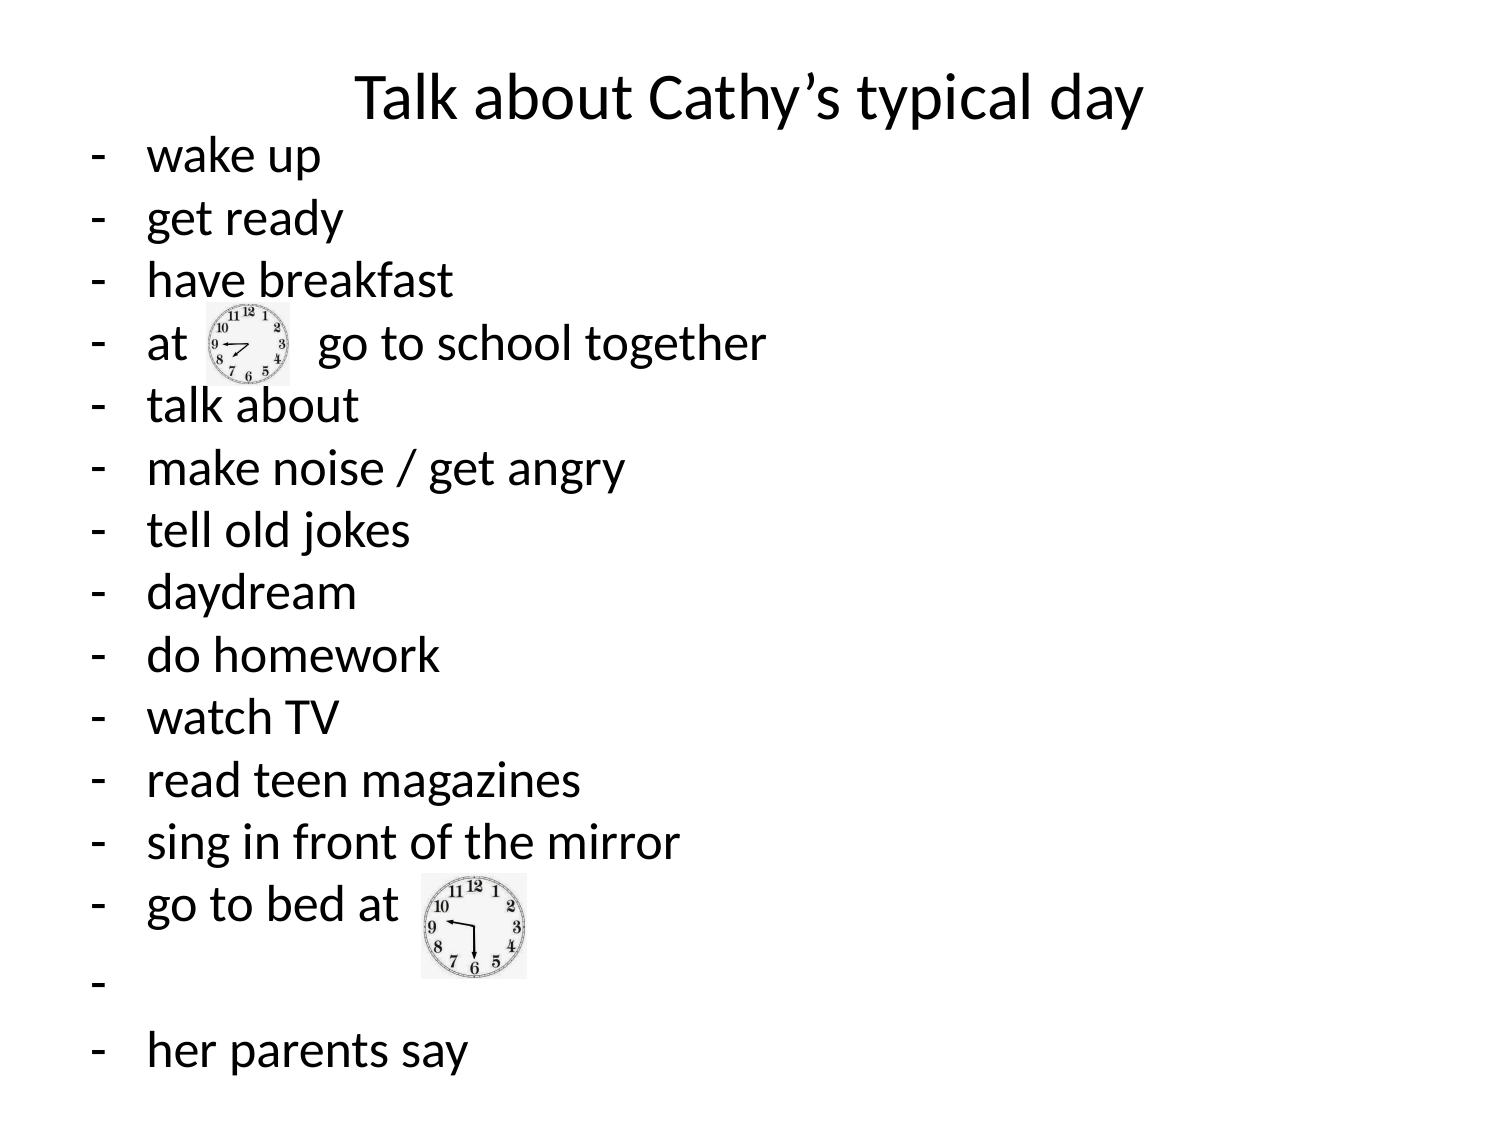

# Talk about Cathy’s typical day
wake up
get ready
have breakfast
at go to school together
talk about
make noise / get angry
tell old jokes
daydream
do homework
watch TV
read teen magazines
sing in front of the mirror
go to bed at
her parents say